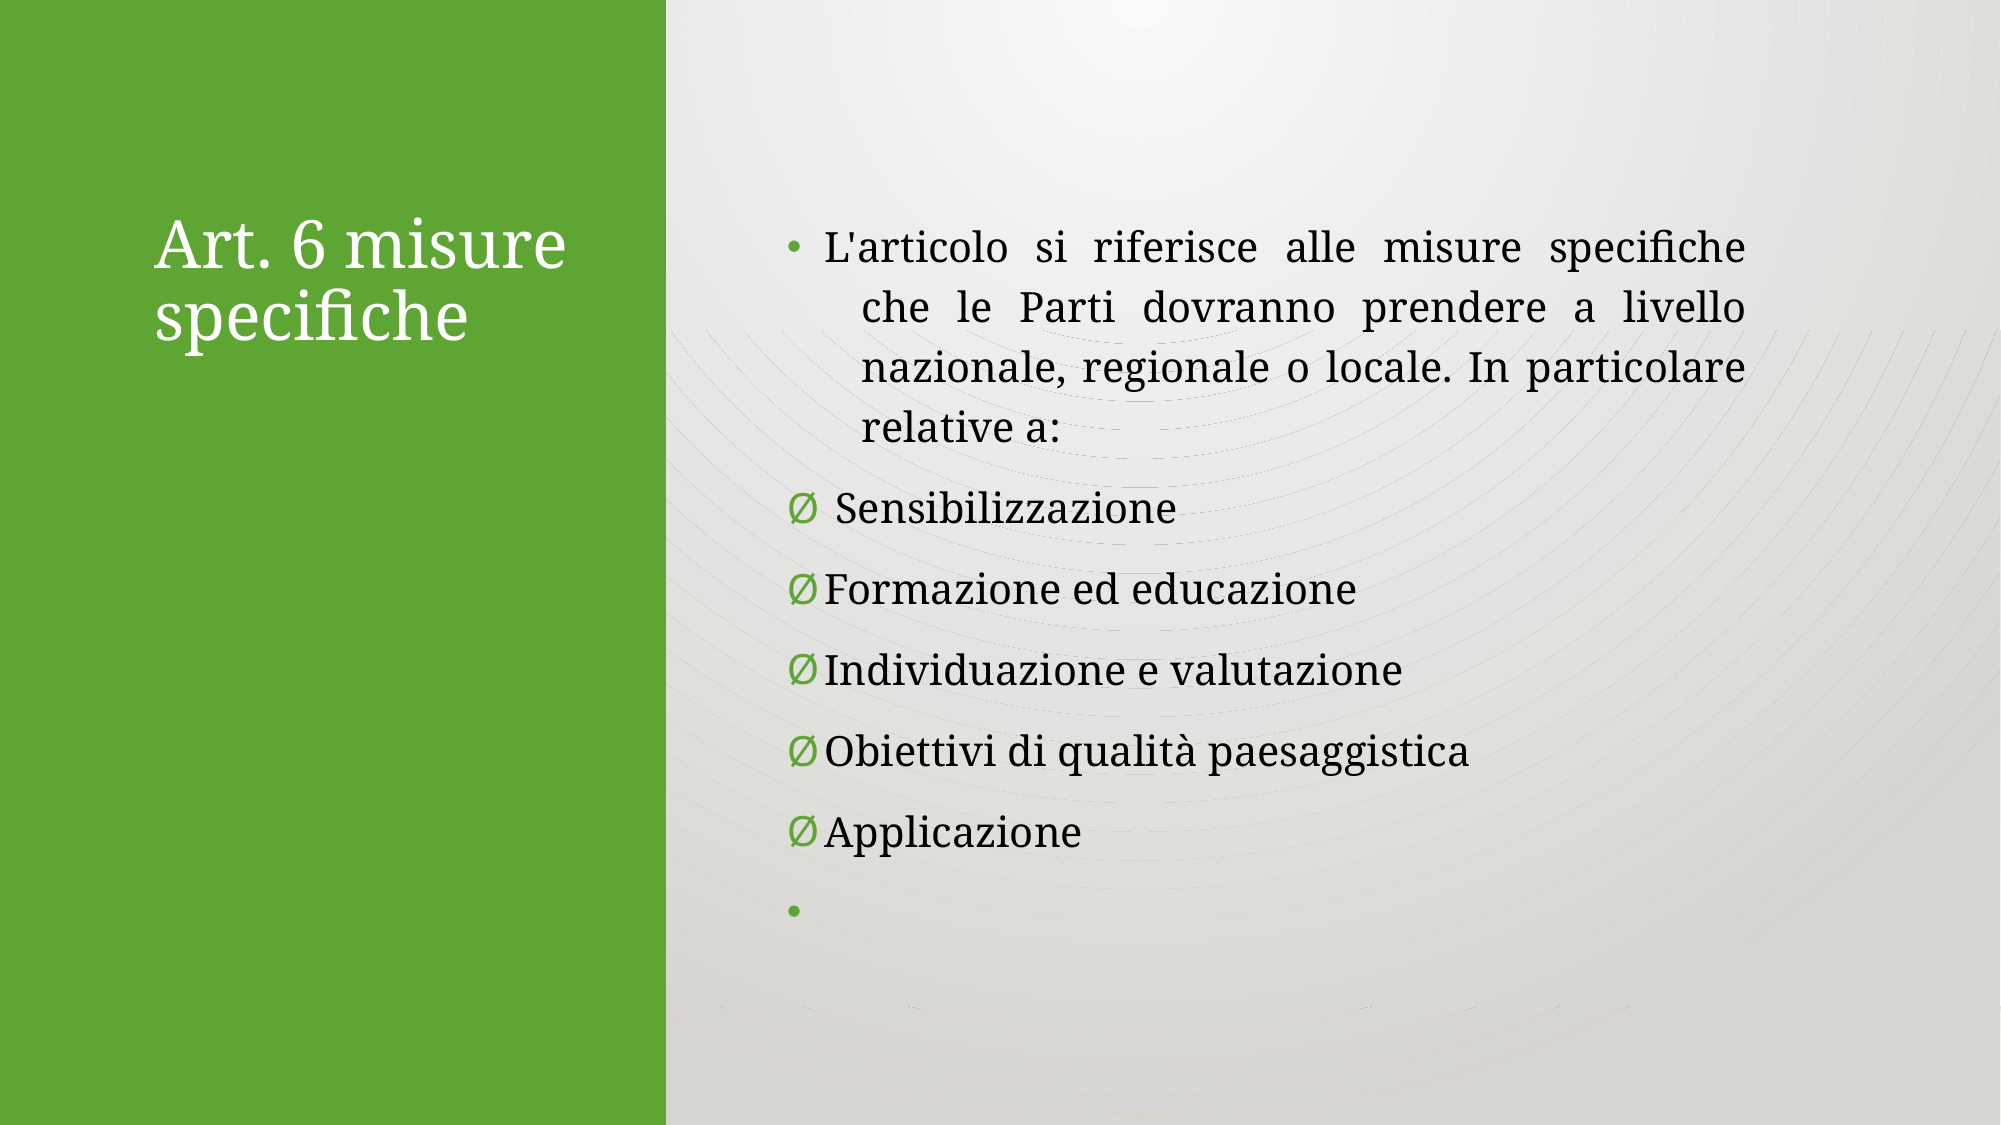

# Art. 6 misure specifiche
L'articolo si riferisce alle misure specifiche che le Parti dovranno prendere a livello nazionale, regionale o locale. In particolare relative a:
 Sensibilizzazione
Formazione ed educazione
Individuazione e valutazione
Obiettivi di qualità paesaggistica
Applicazione